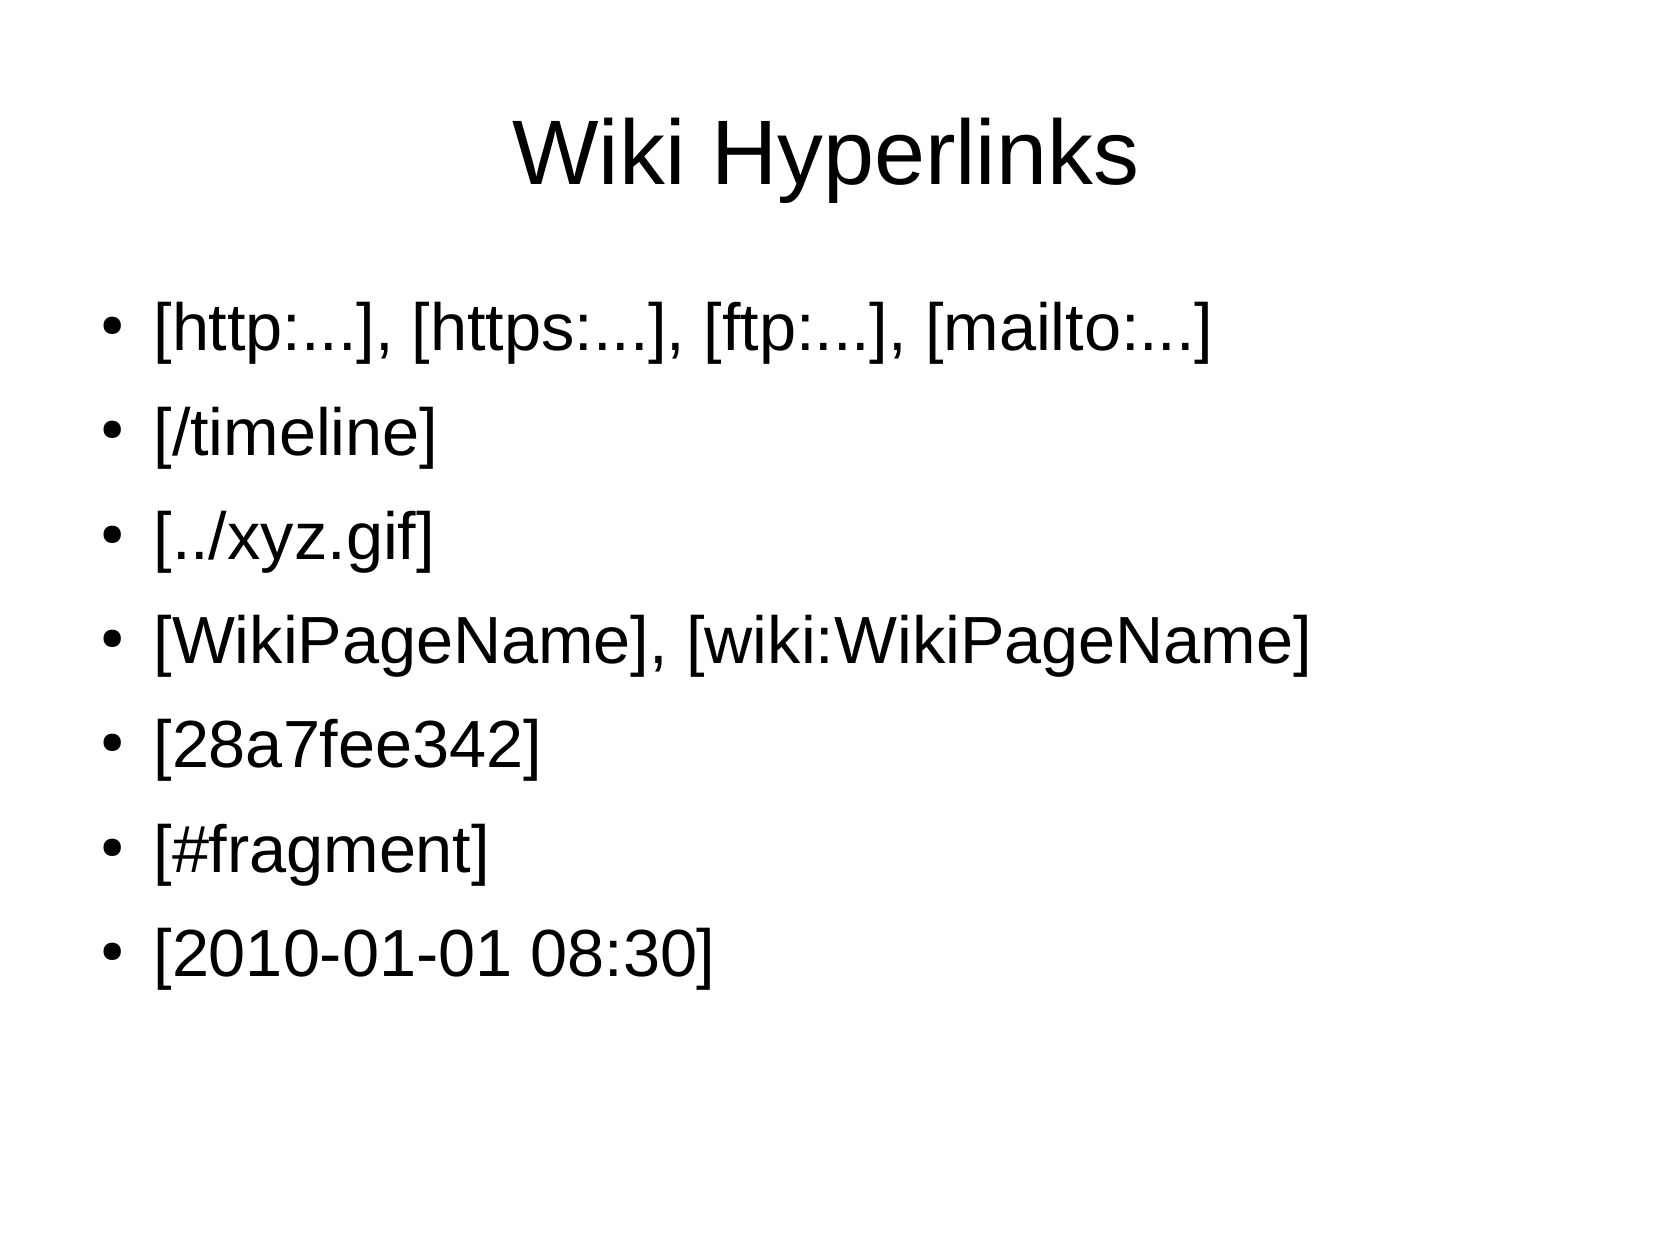

# Wiki Hyperlinks
[http:...], [https:...], [ftp:...], [mailto:...]
[/timeline]
[../xyz.gif]
[WikiPageName], [wiki:WikiPageName]
[28a7fee342]
[#fragment]
[2010-01-01 08:30]